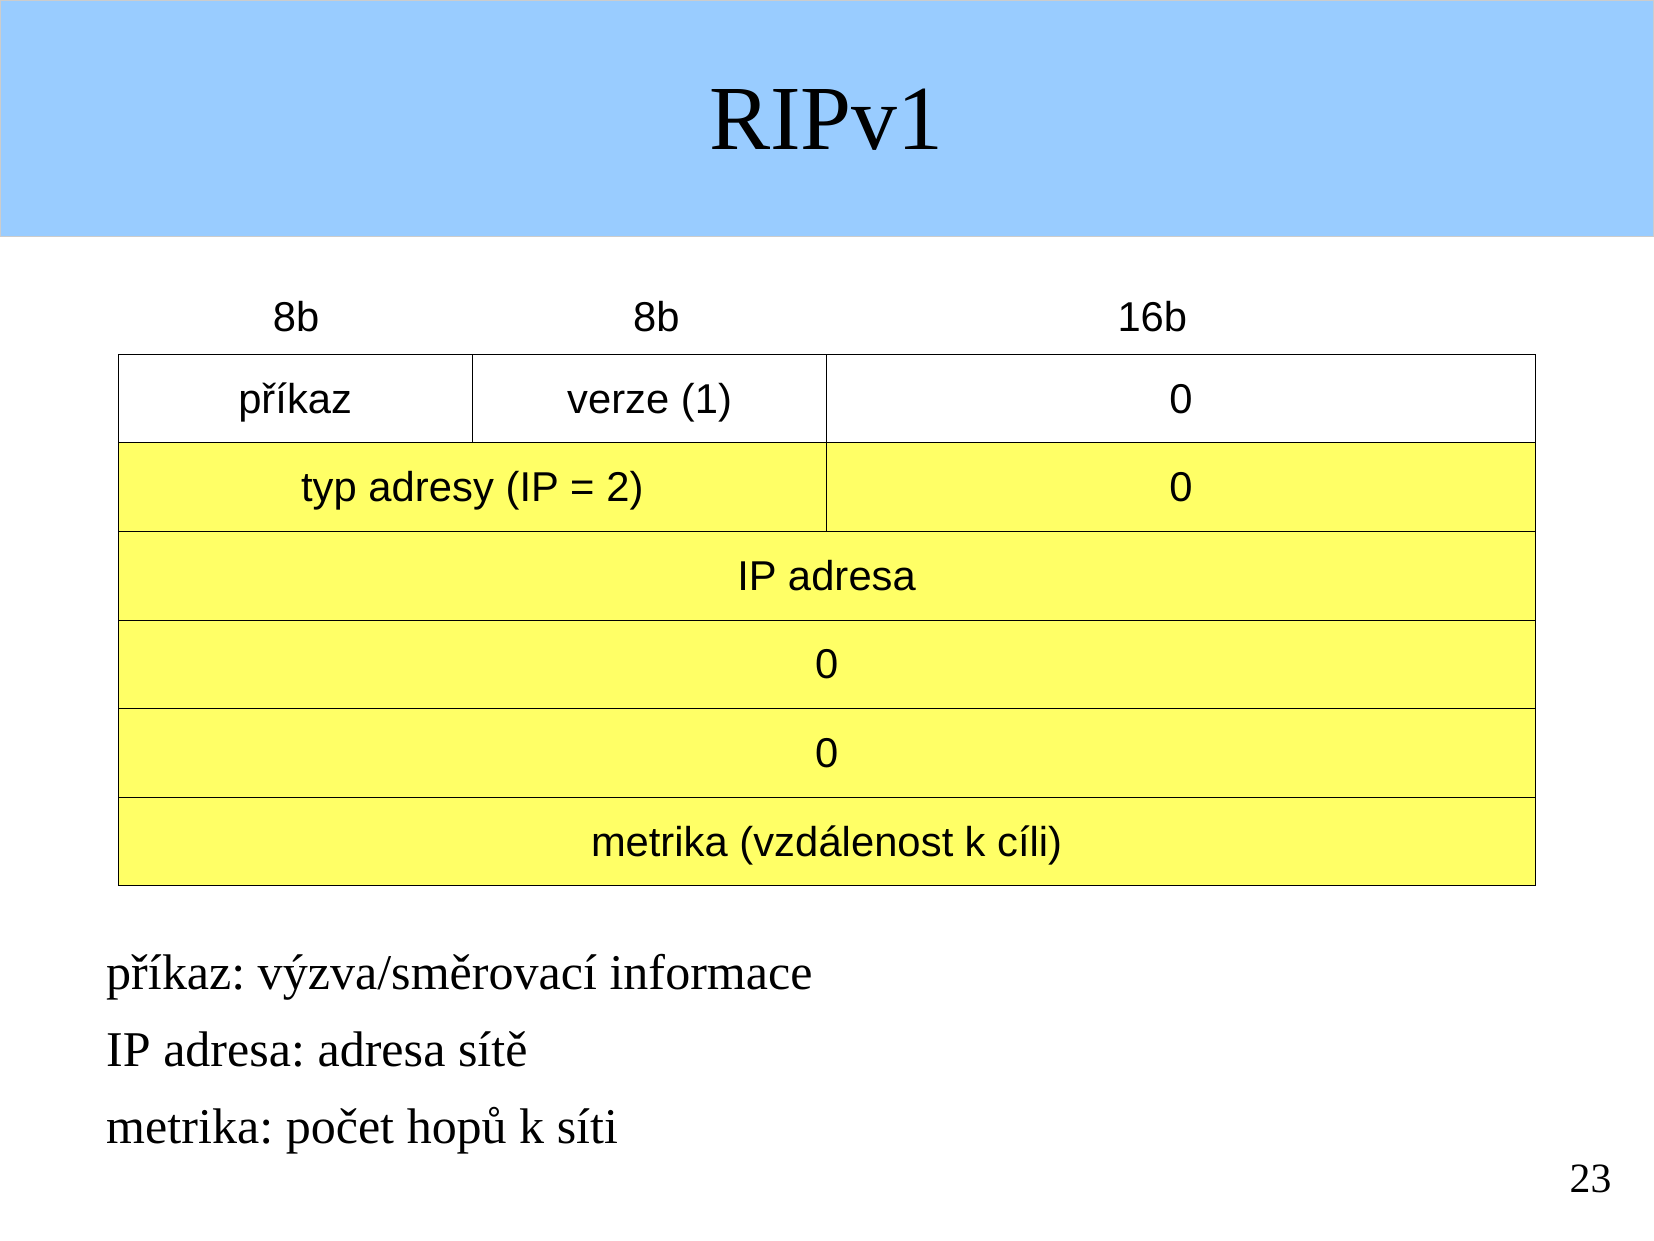

# RIPv1
16b
8b
8b
příkaz
verze (1)
0
typ adresy (IP = 2)
0
IP adresa
0
0
metrika (vzdálenost k cíli)
příkaz: výzva/směrovací informace
IP adresa: adresa sítě
metrika: počet hopů k síti